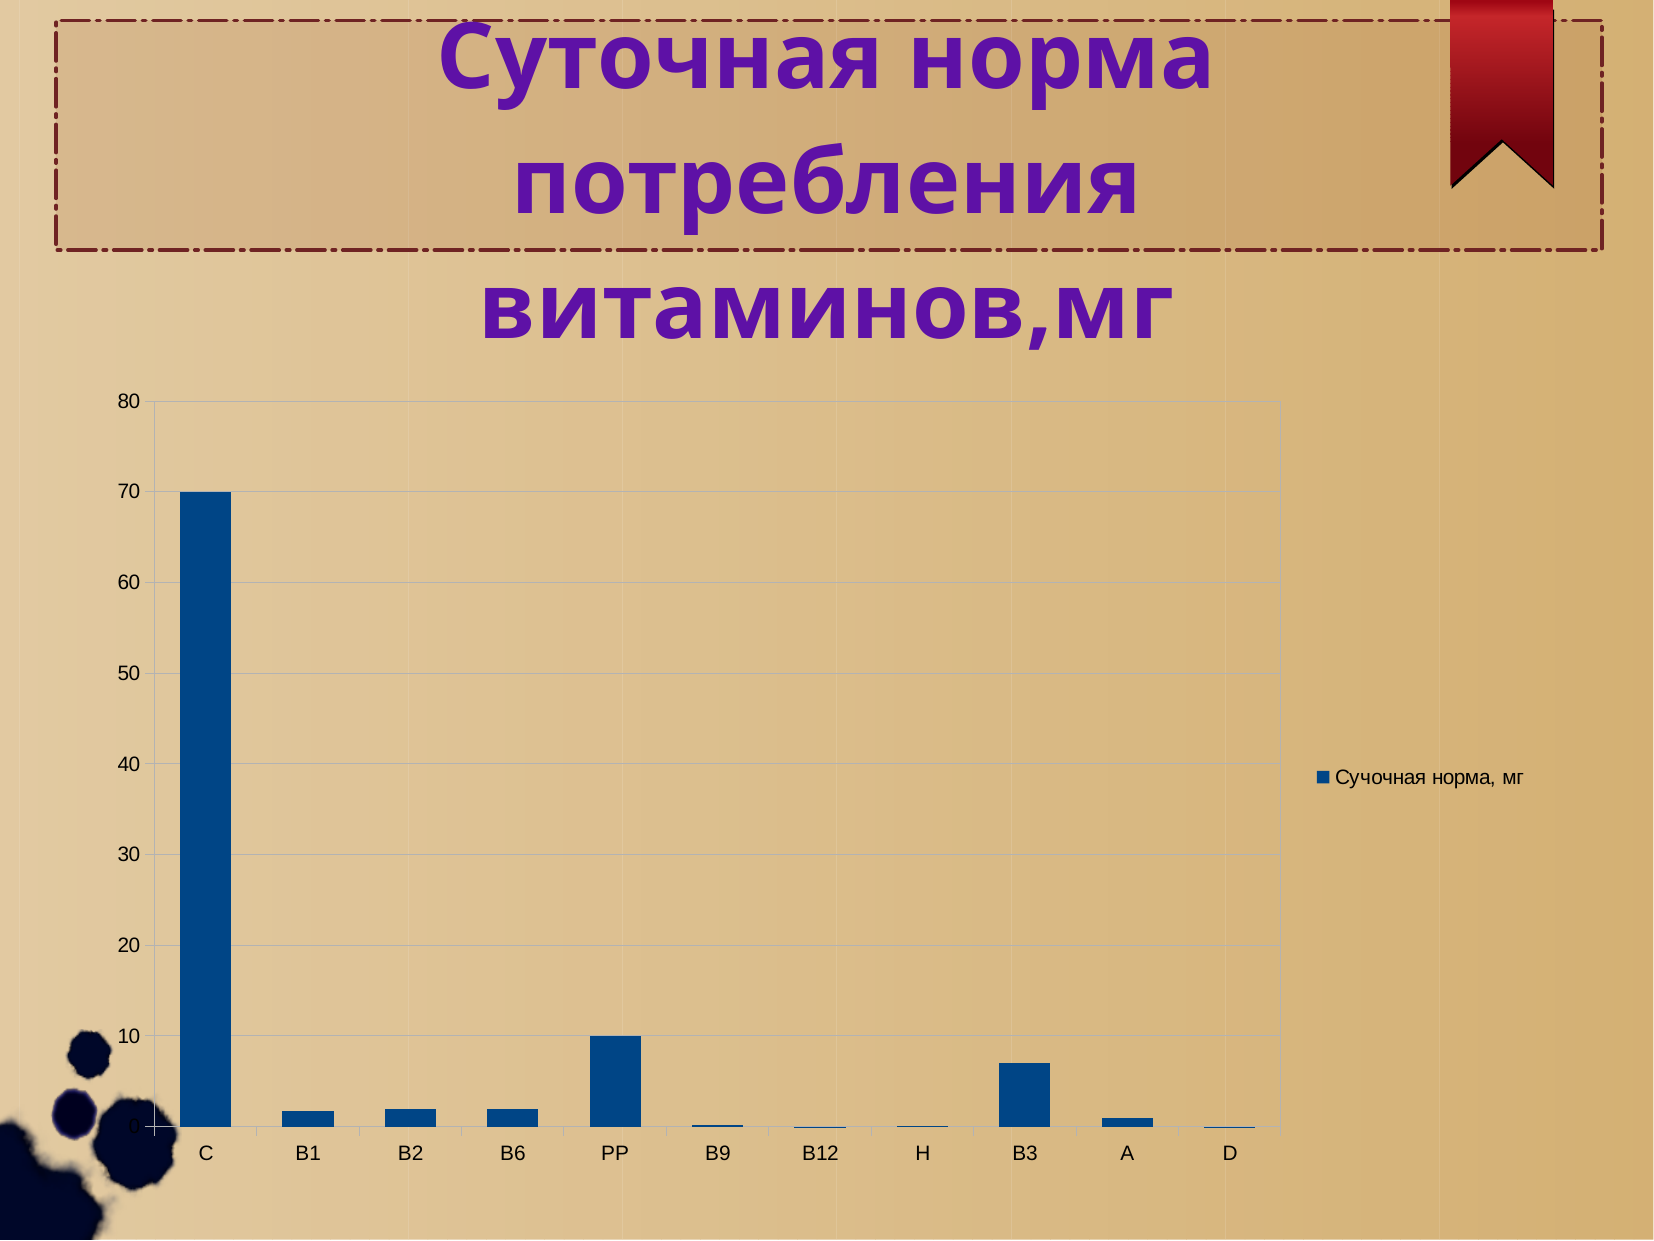

# Диаграмма. Суточная норма потребления витаминов,мг
### Chart
| Category | Сучочная норма, мг |
|---|---|
| С | 70.0 |
| В1 | 1.7 |
| В2 | 2.0 |
| В6 | 2.0 |
| РР | 10.0 |
| В9 | 0.2 |
| В12 | 0.003 |
| Н | 0.05 |
| В3 | 7.0 |
| А | 1.0 |
| D | 0.007 |